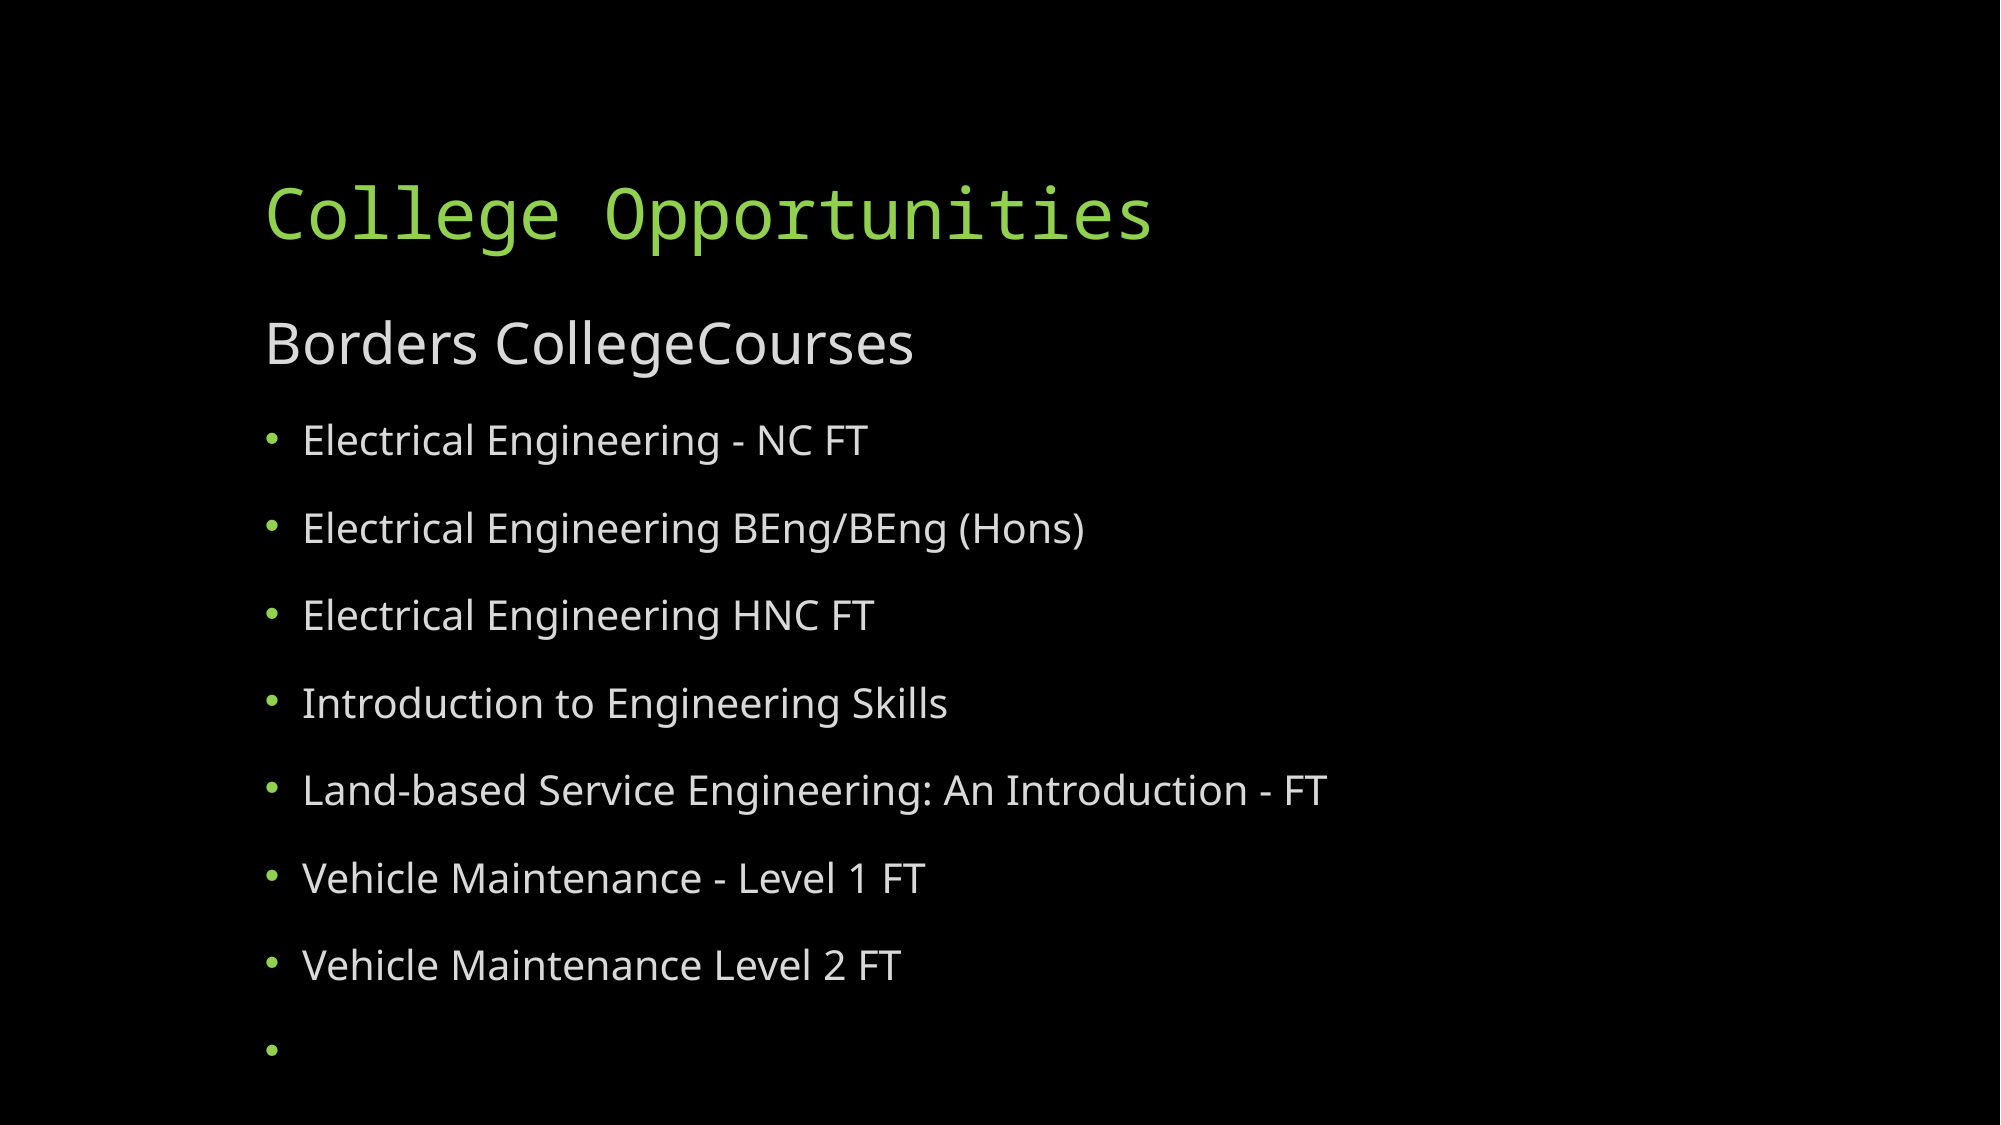

# College Opportunities
Borders CollegeCourses
Electrical Engineering - NC FT
Electrical Engineering BEng/BEng (Hons)
Electrical Engineering HNC FT
Introduction to Engineering Skills
Land-based Service Engineering: An Introduction - FT
Vehicle Maintenance - Level 1 FT
Vehicle Maintenance Level 2 FT